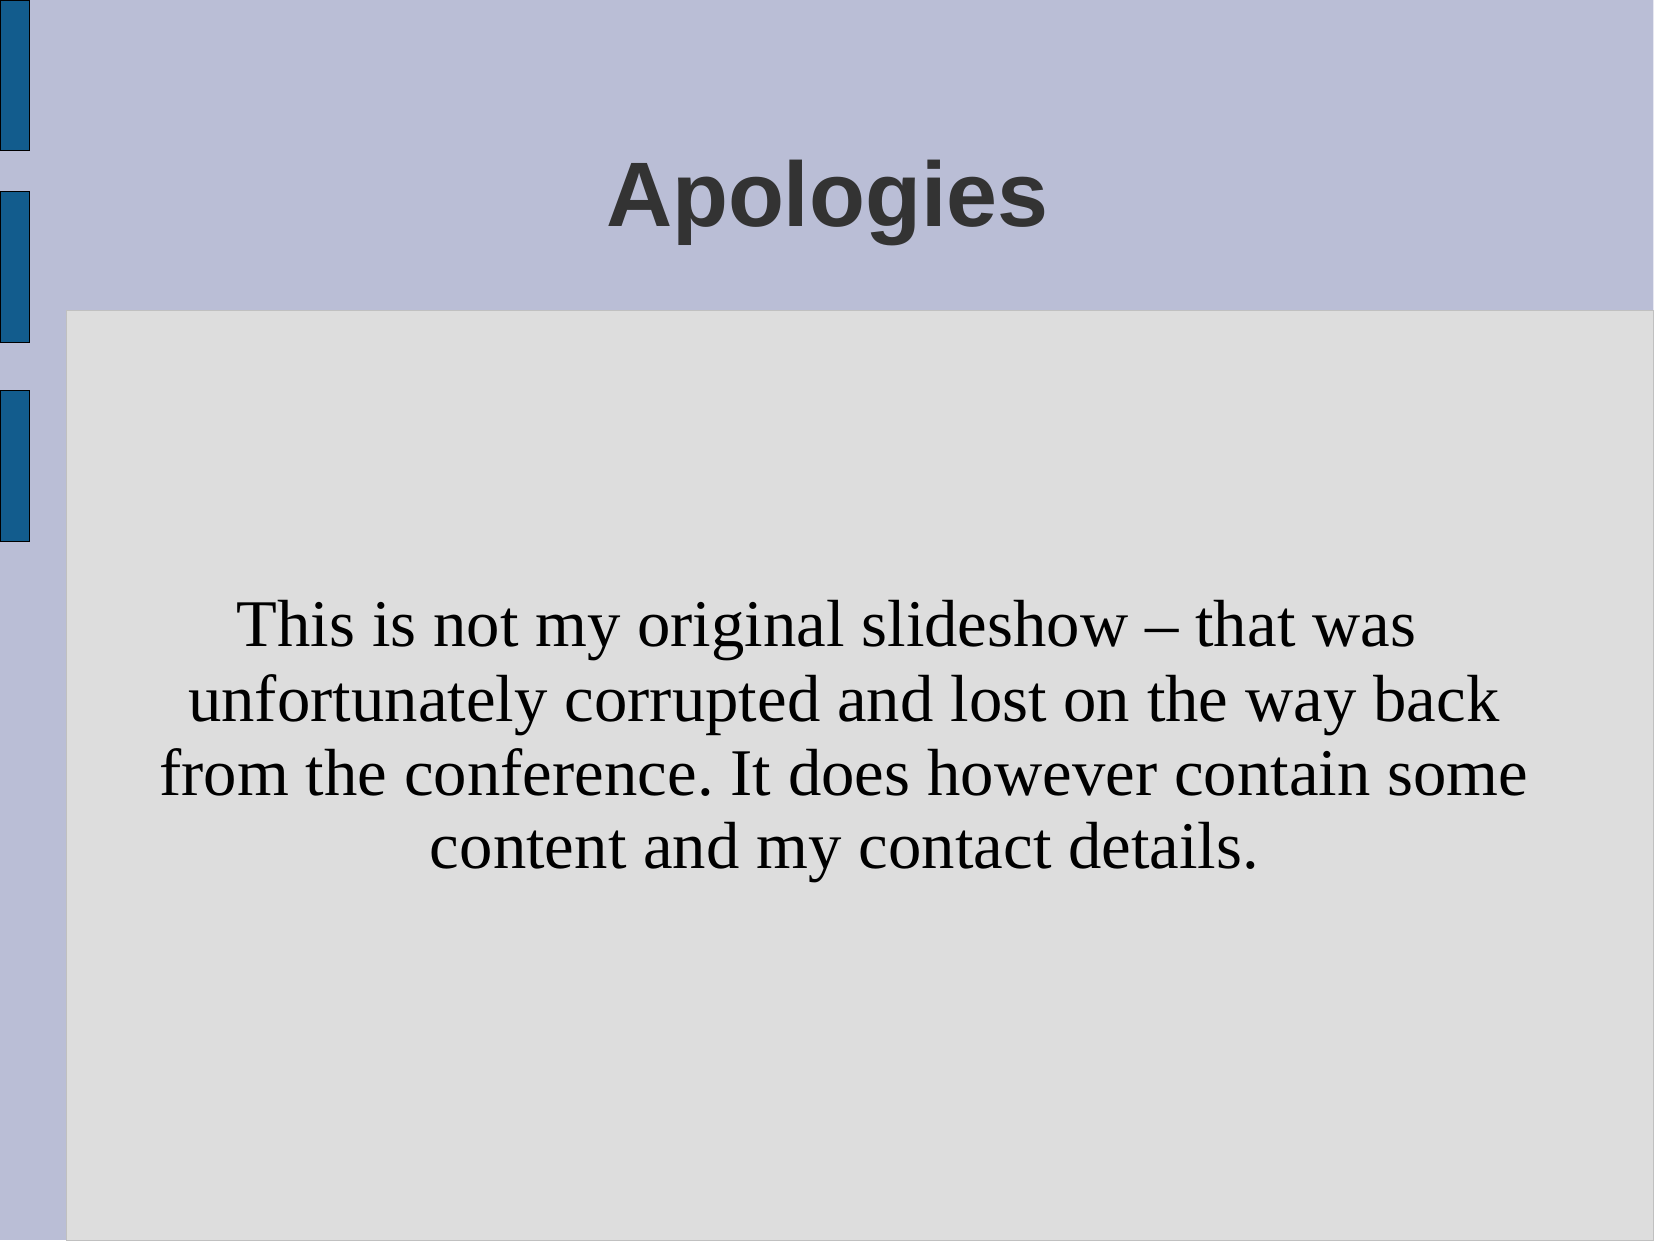

# Apologies
This is not my original slideshow – that was unfortunately corrupted and lost on the way back from the conference. It does however contain some content and my contact details.